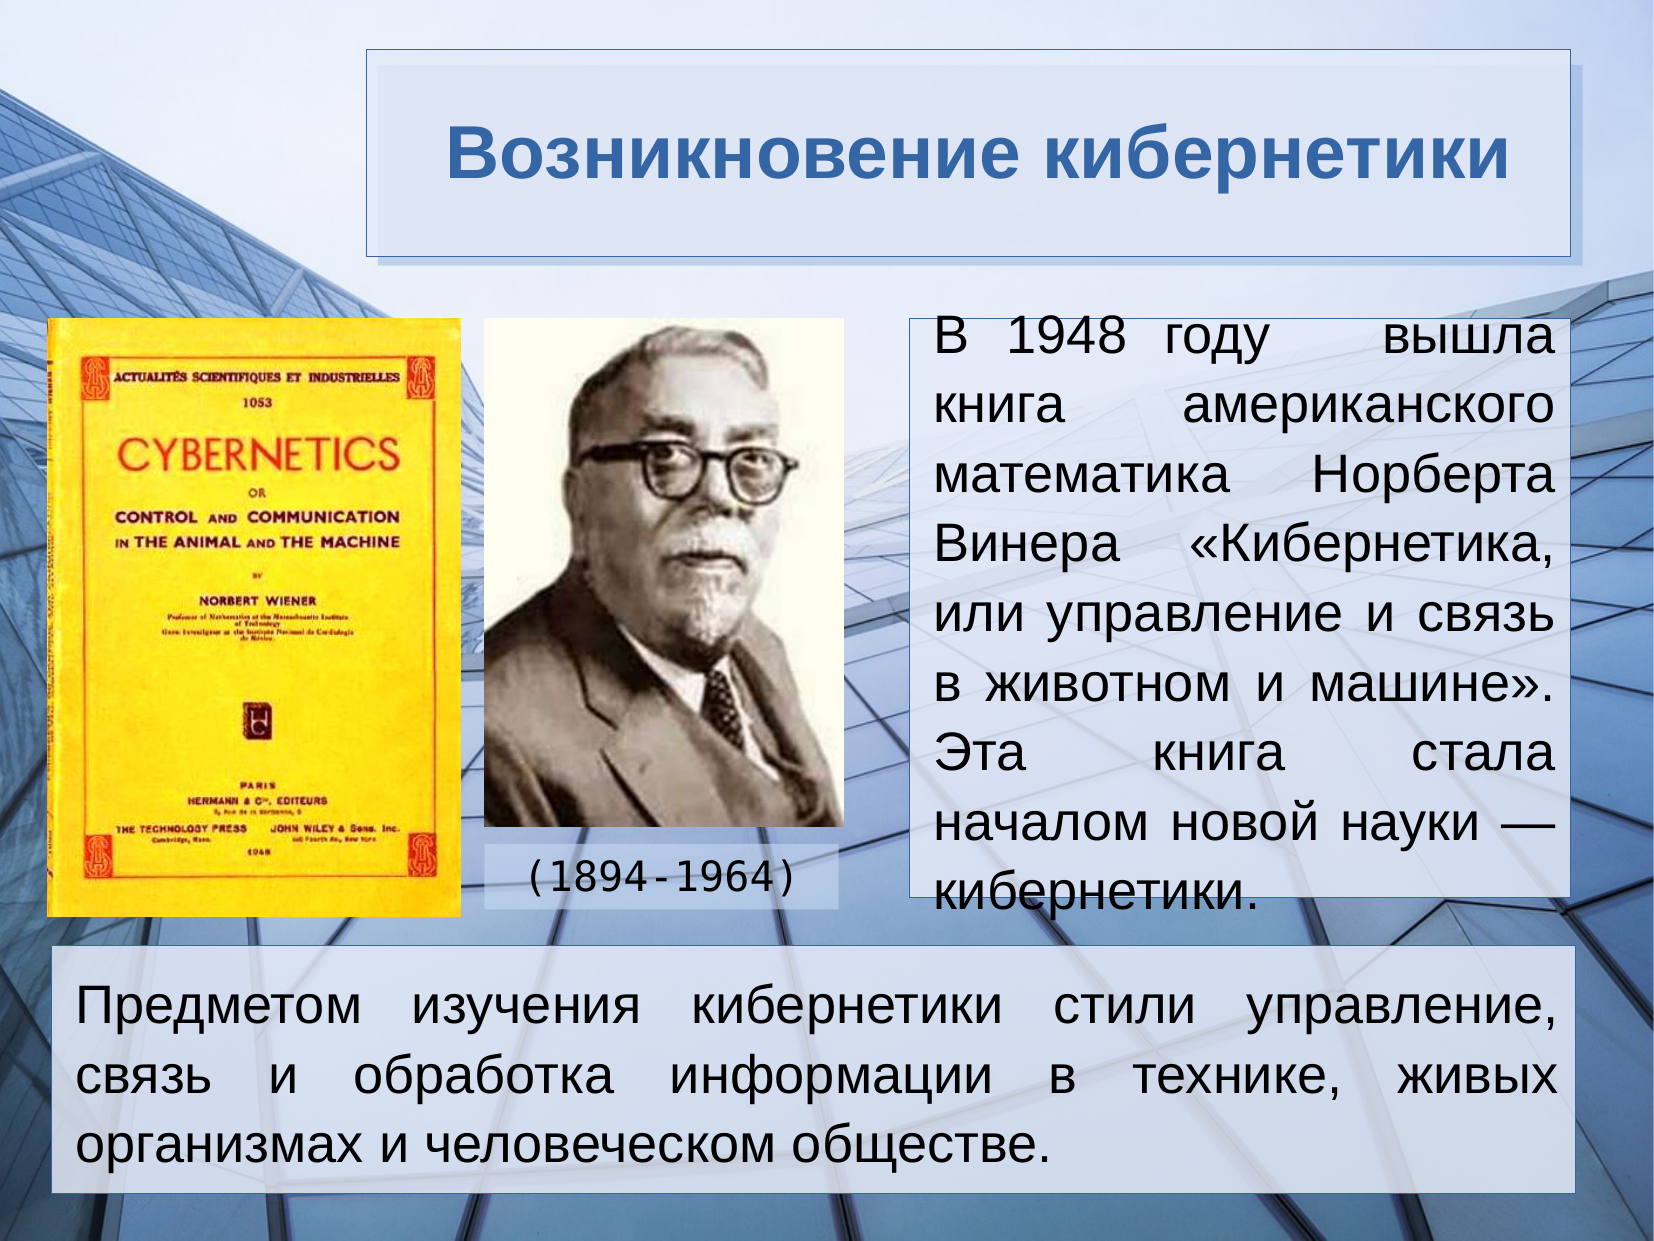

# Возникновение кибернетики
В 1948 году вышла книга американского математика Норберта Винера «Кибернетика, или управление и связь в животном и машине». Эта книга стала началом новой науки — кибернетики.
(1894-1964)
Предметом изучения кибернетики стили управление, связь и обработка информации в технике, живых организмах и человеческом обществе.